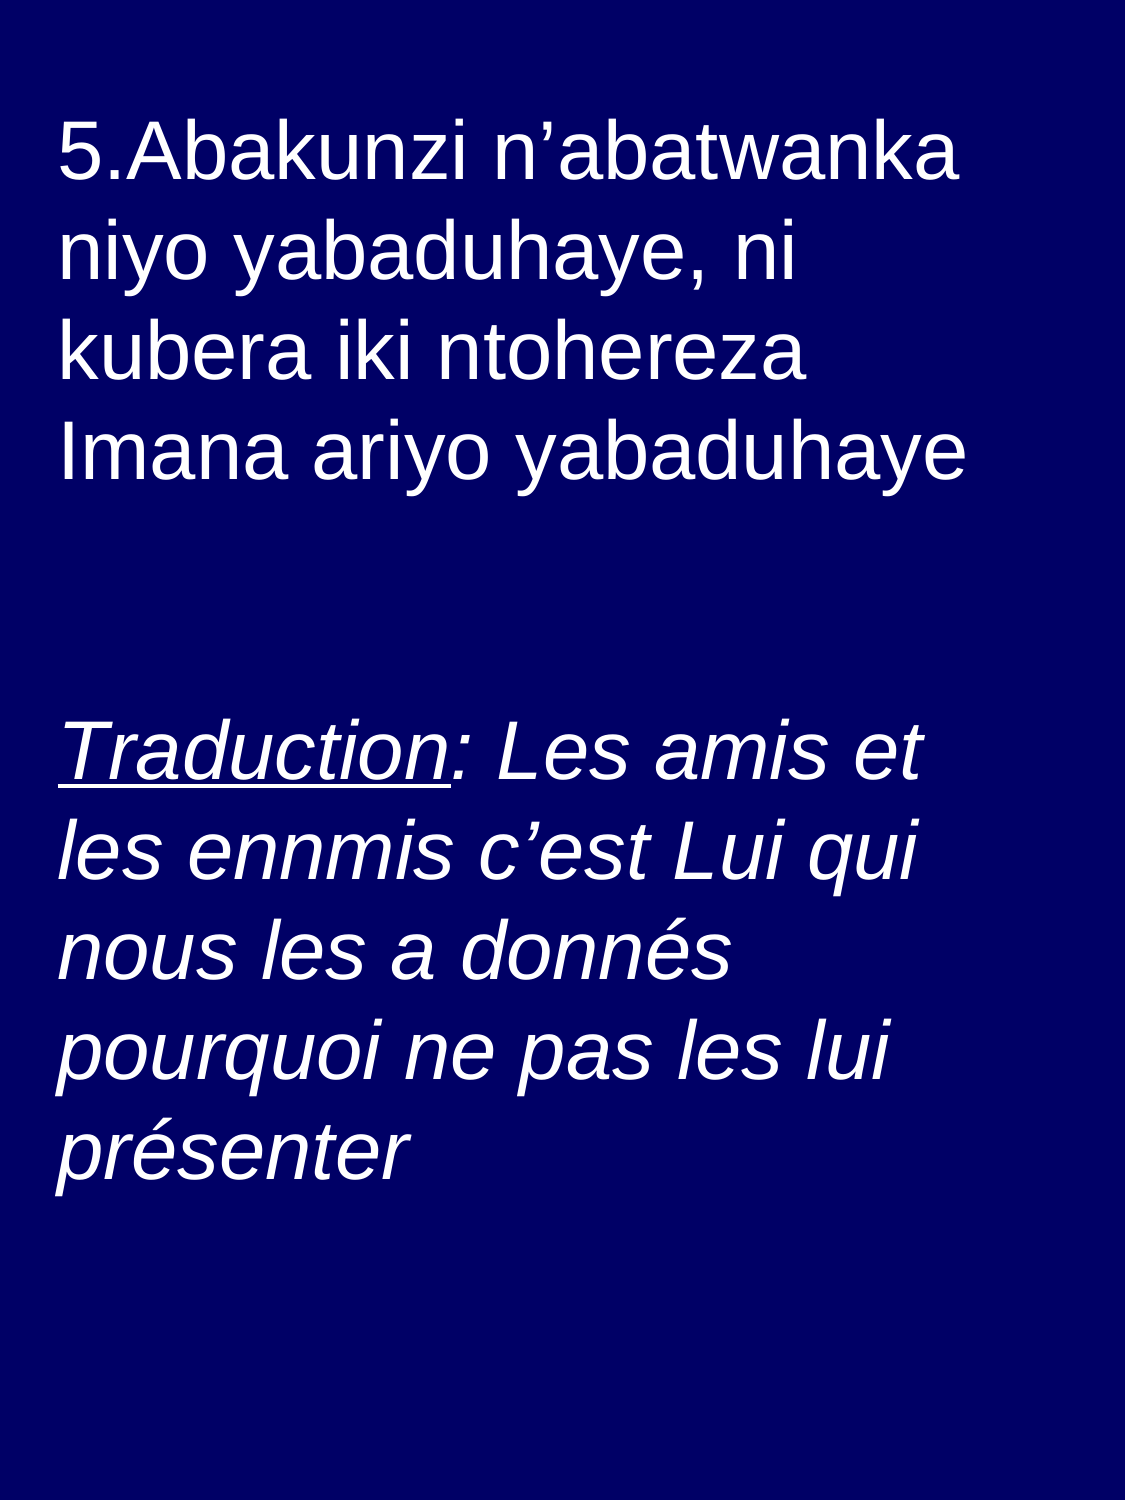

5.Abakunzi n’abatwanka niyo yabaduhaye, ni kubera iki ntohereza Imana ariyo yabaduhaye
Traduction: Les amis et les ennmis c’est Lui qui nous les a donnés pourquoi ne pas les lui présenter